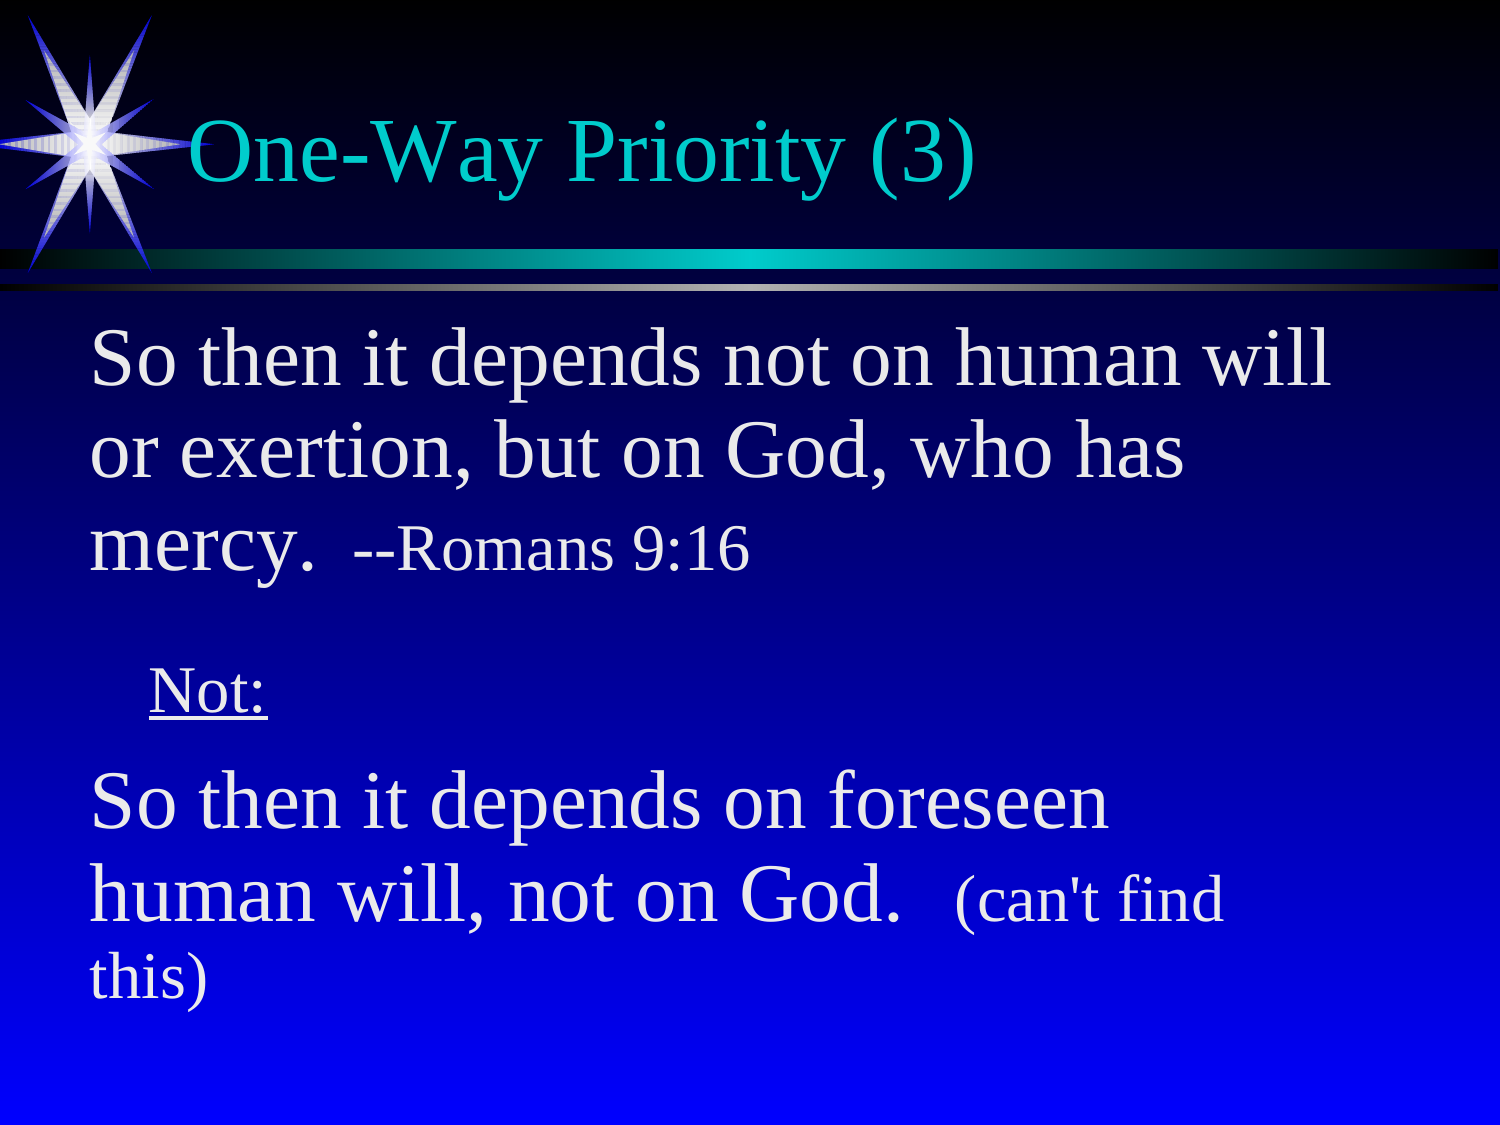

# One-Way Priority (3)
So then it depends not on human will or exertion, but on God, who has mercy. --Romans 9:16
Not:
So then it depends on foreseen human will, not on God. (can't find this)